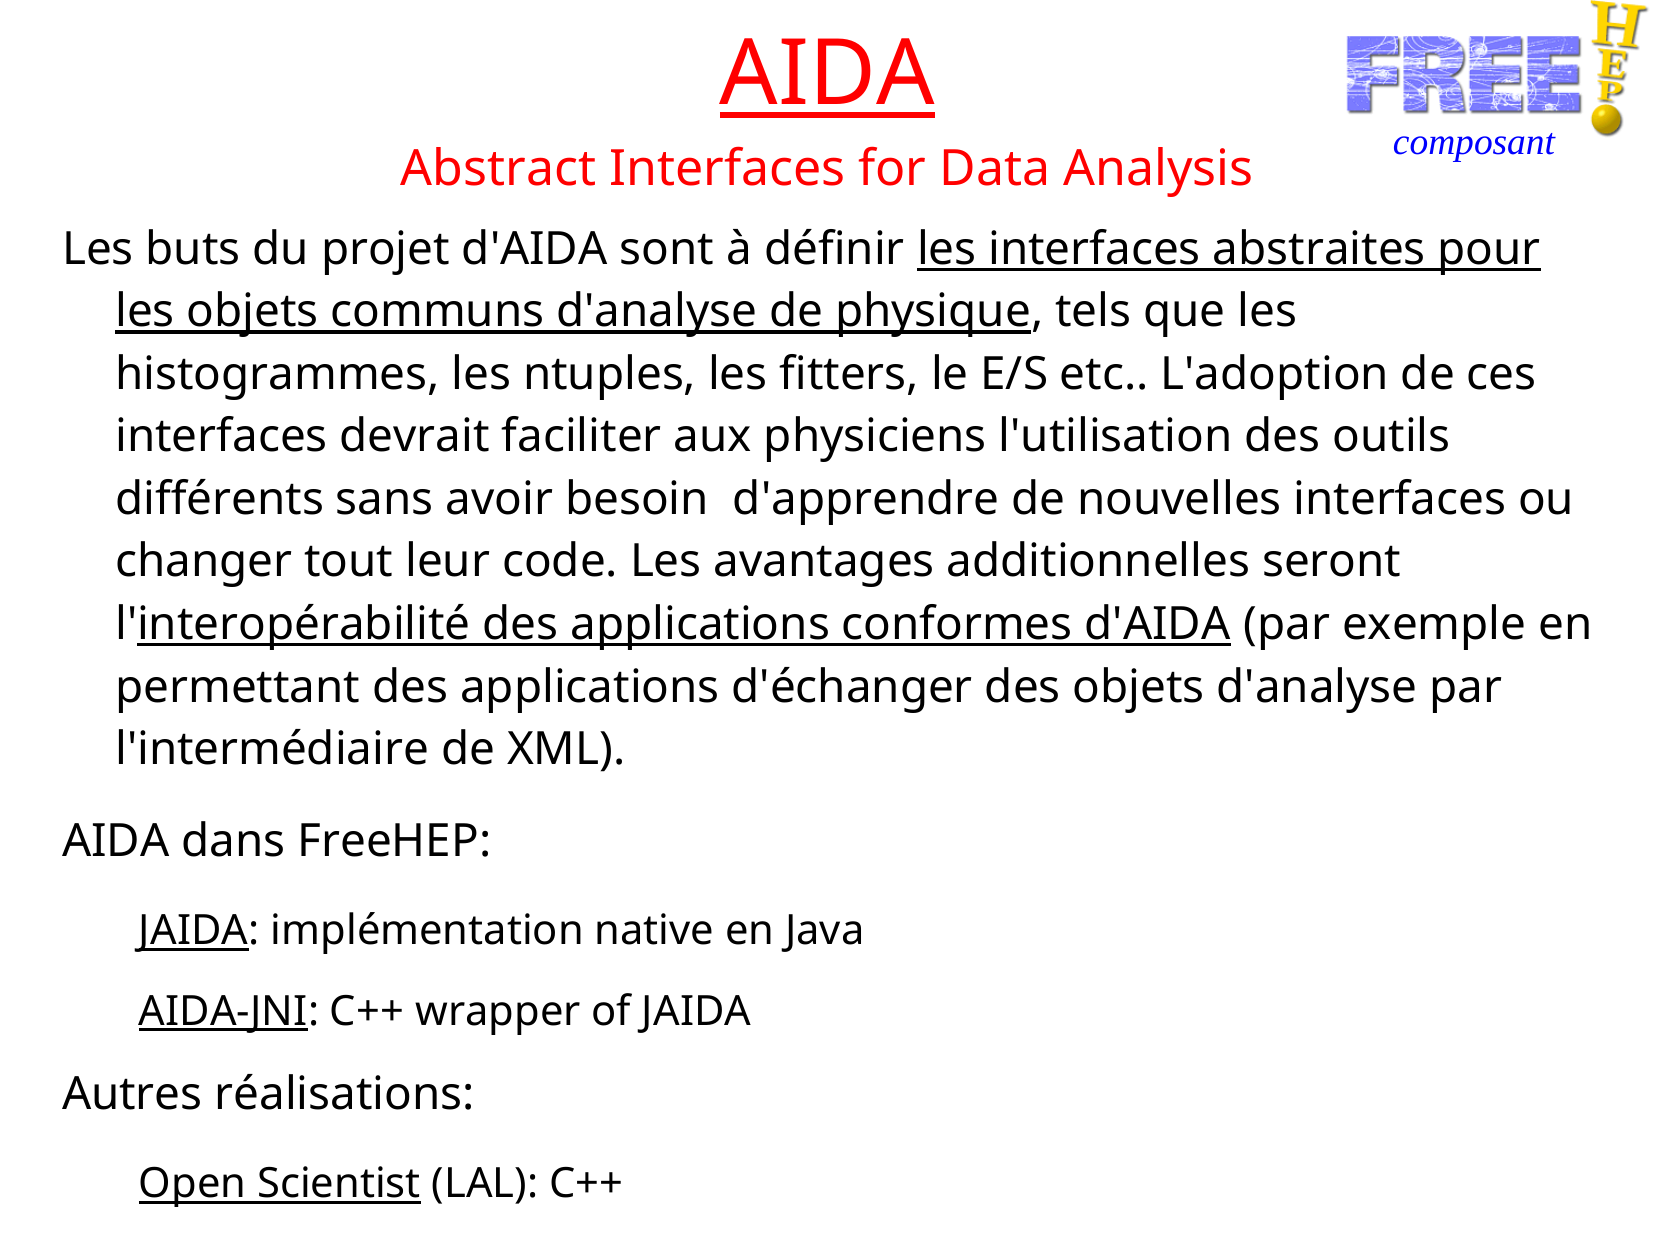

# AIDA Abstract Interfaces for Data Analysis
composant
Les buts du projet d'AIDA sont à définir les interfaces abstraites pour les objets communs d'analyse de physique, tels que les histogrammes, les ntuples, les fitters, le E/S etc.. L'adoption de ces interfaces devrait faciliter aux physiciens l'utilisation des outils différents sans avoir besoin d'apprendre de nouvelles interfaces ou changer tout leur code. Les avantages additionnelles seront l'interopérabilité des applications conformes d'AIDA (par exemple en permettant des applications d'échanger des objets d'analyse par l'intermédiaire de XML).
AIDA dans FreeHEP:
JAIDA: implémentation native en Java
AIDA-JNI: C++ wrapper of JAIDA
Autres réalisations:
Open Scientist (LAL): C++
PI (CERN): C++
PAIDA: Python